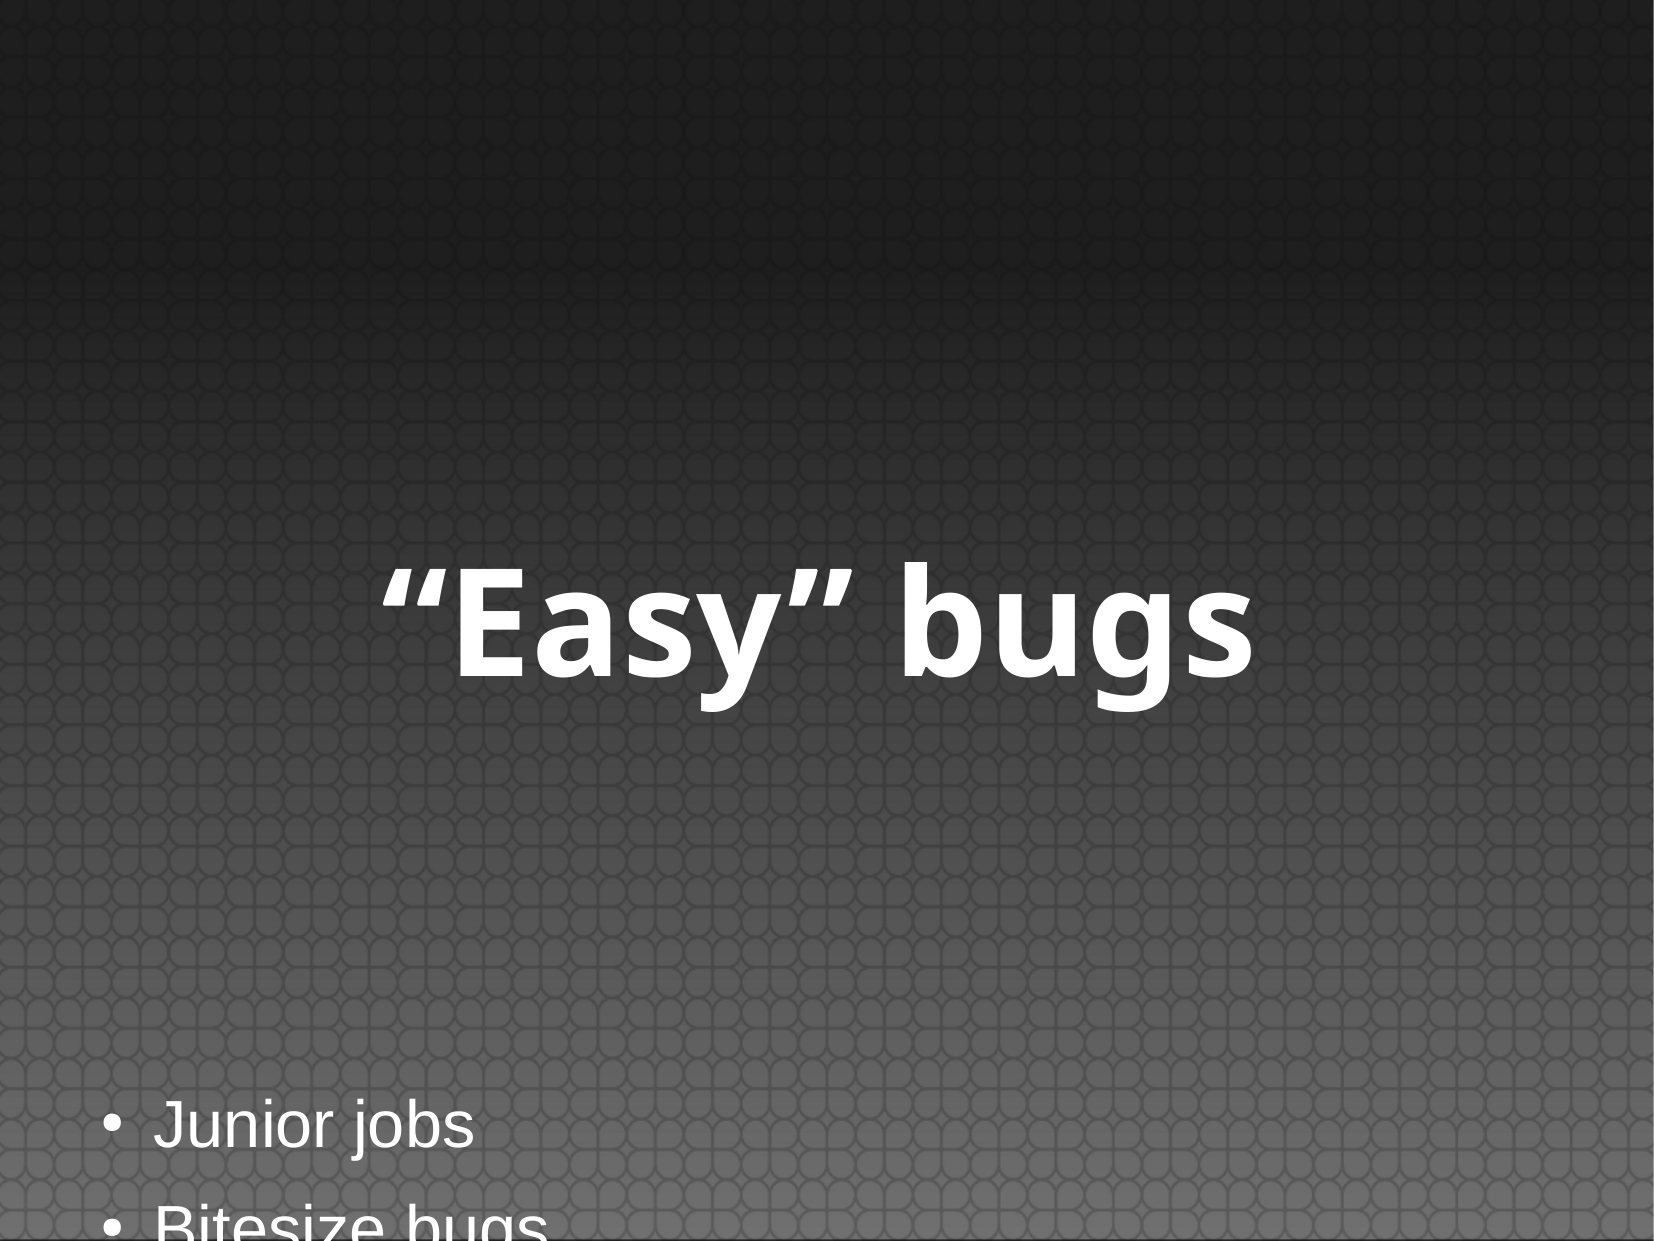

# “Easy” bugs
Junior jobs
Bitesize bugs